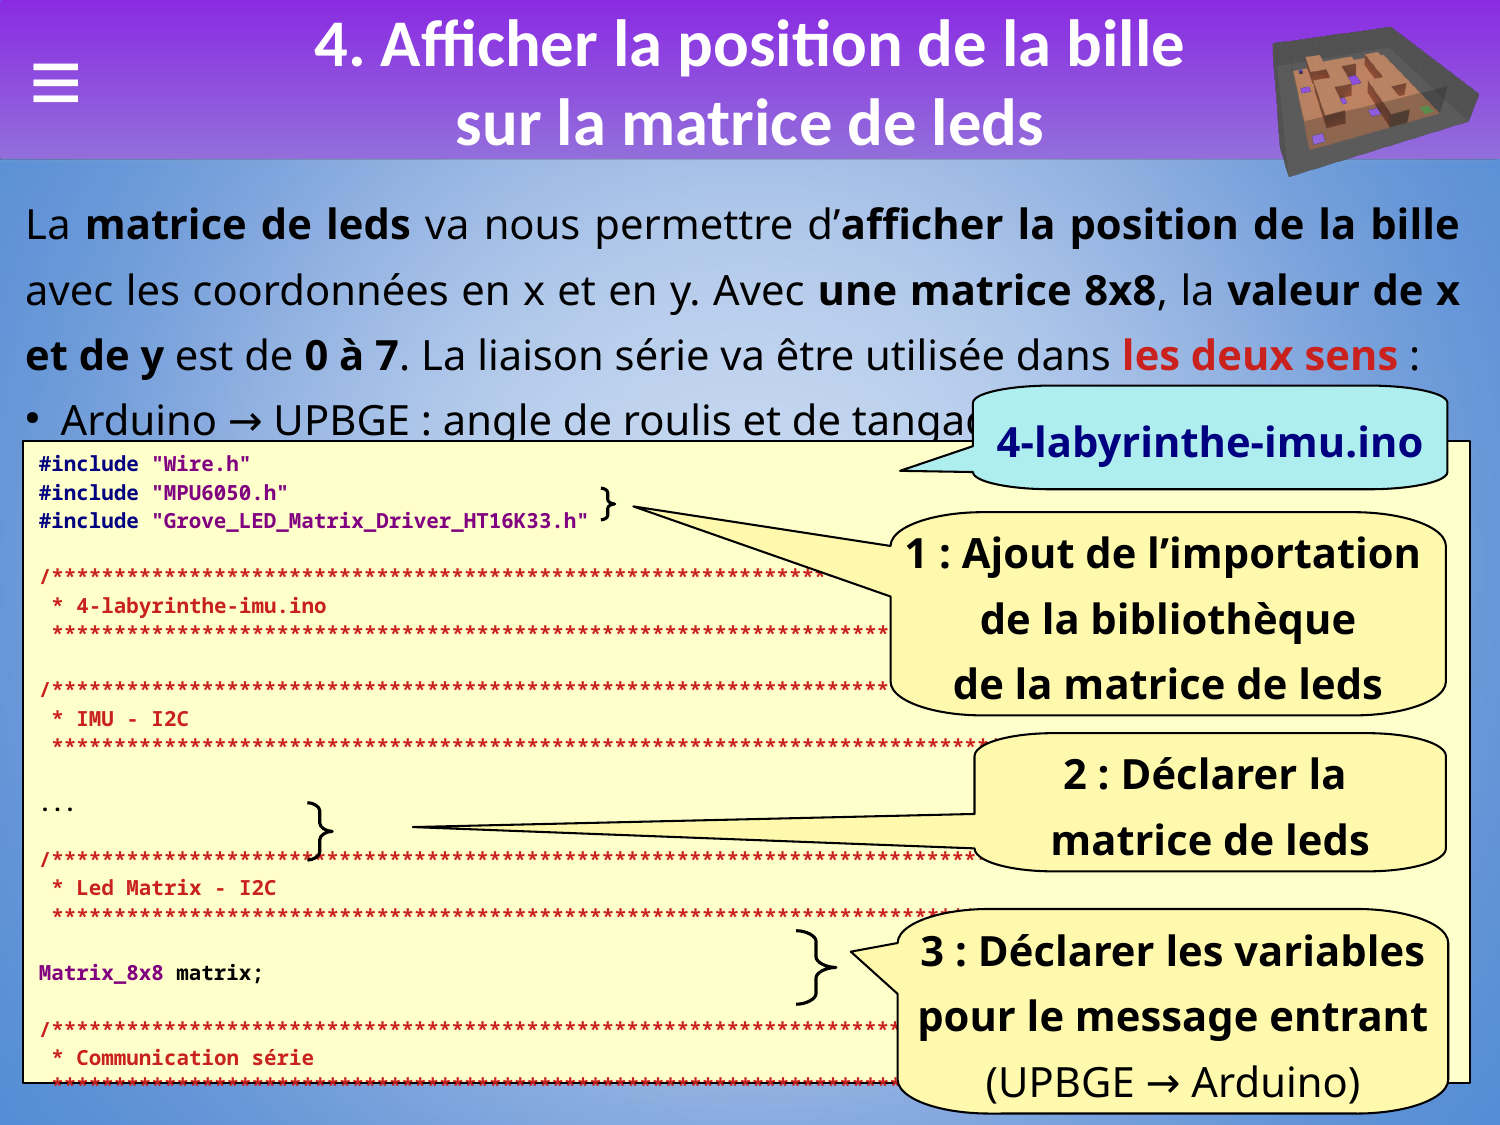

4. Afficher la position de la bille
sur la matrice de leds
≡
La matrice de leds va nous permettre d’afficher la position de la bille avec les coordonnées en x et en y. Avec une matrice 8x8, la valeur de x et de y est de 0 à 7. La liaison série va être utilisée dans les deux sens :
Arduino → UPBGE : angle de roulis et de tangage (ça c’est déjà fait !),
UPBGE → Arduino : position en x et en y.
4-labyrinthe-imu.ino
#include "Wire.h"
#include "MPU6050.h"
#include "Grove_LED_Matrix_Driver_HT16K33.h"
/******************************************************************************
 * 4-labyrinthe-imu.ino
 ******************************************************************************/
/******************************************************************************
 * IMU - I2C
 ******************************************************************************/
...
/******************************************************************************
 * Led Matrix - I2C
 ******************************************************************************/
Matrix_8x8 matrix;
/******************************************************************************
 * Communication série
 ******************************************************************************/
String serial_msg = ""; // Message
bool serial_msg_complet = false; // Flag de message complet
/******************************************************************************
 * Initialisation
 ******************************************************************************/
1 : Ajout de l’importation
de la bibliothèque
de la matrice de leds
2 : Déclarer la
matrice de leds
3 : Déclarer les variables
pour le message entrant
(UPBGE → Arduino)